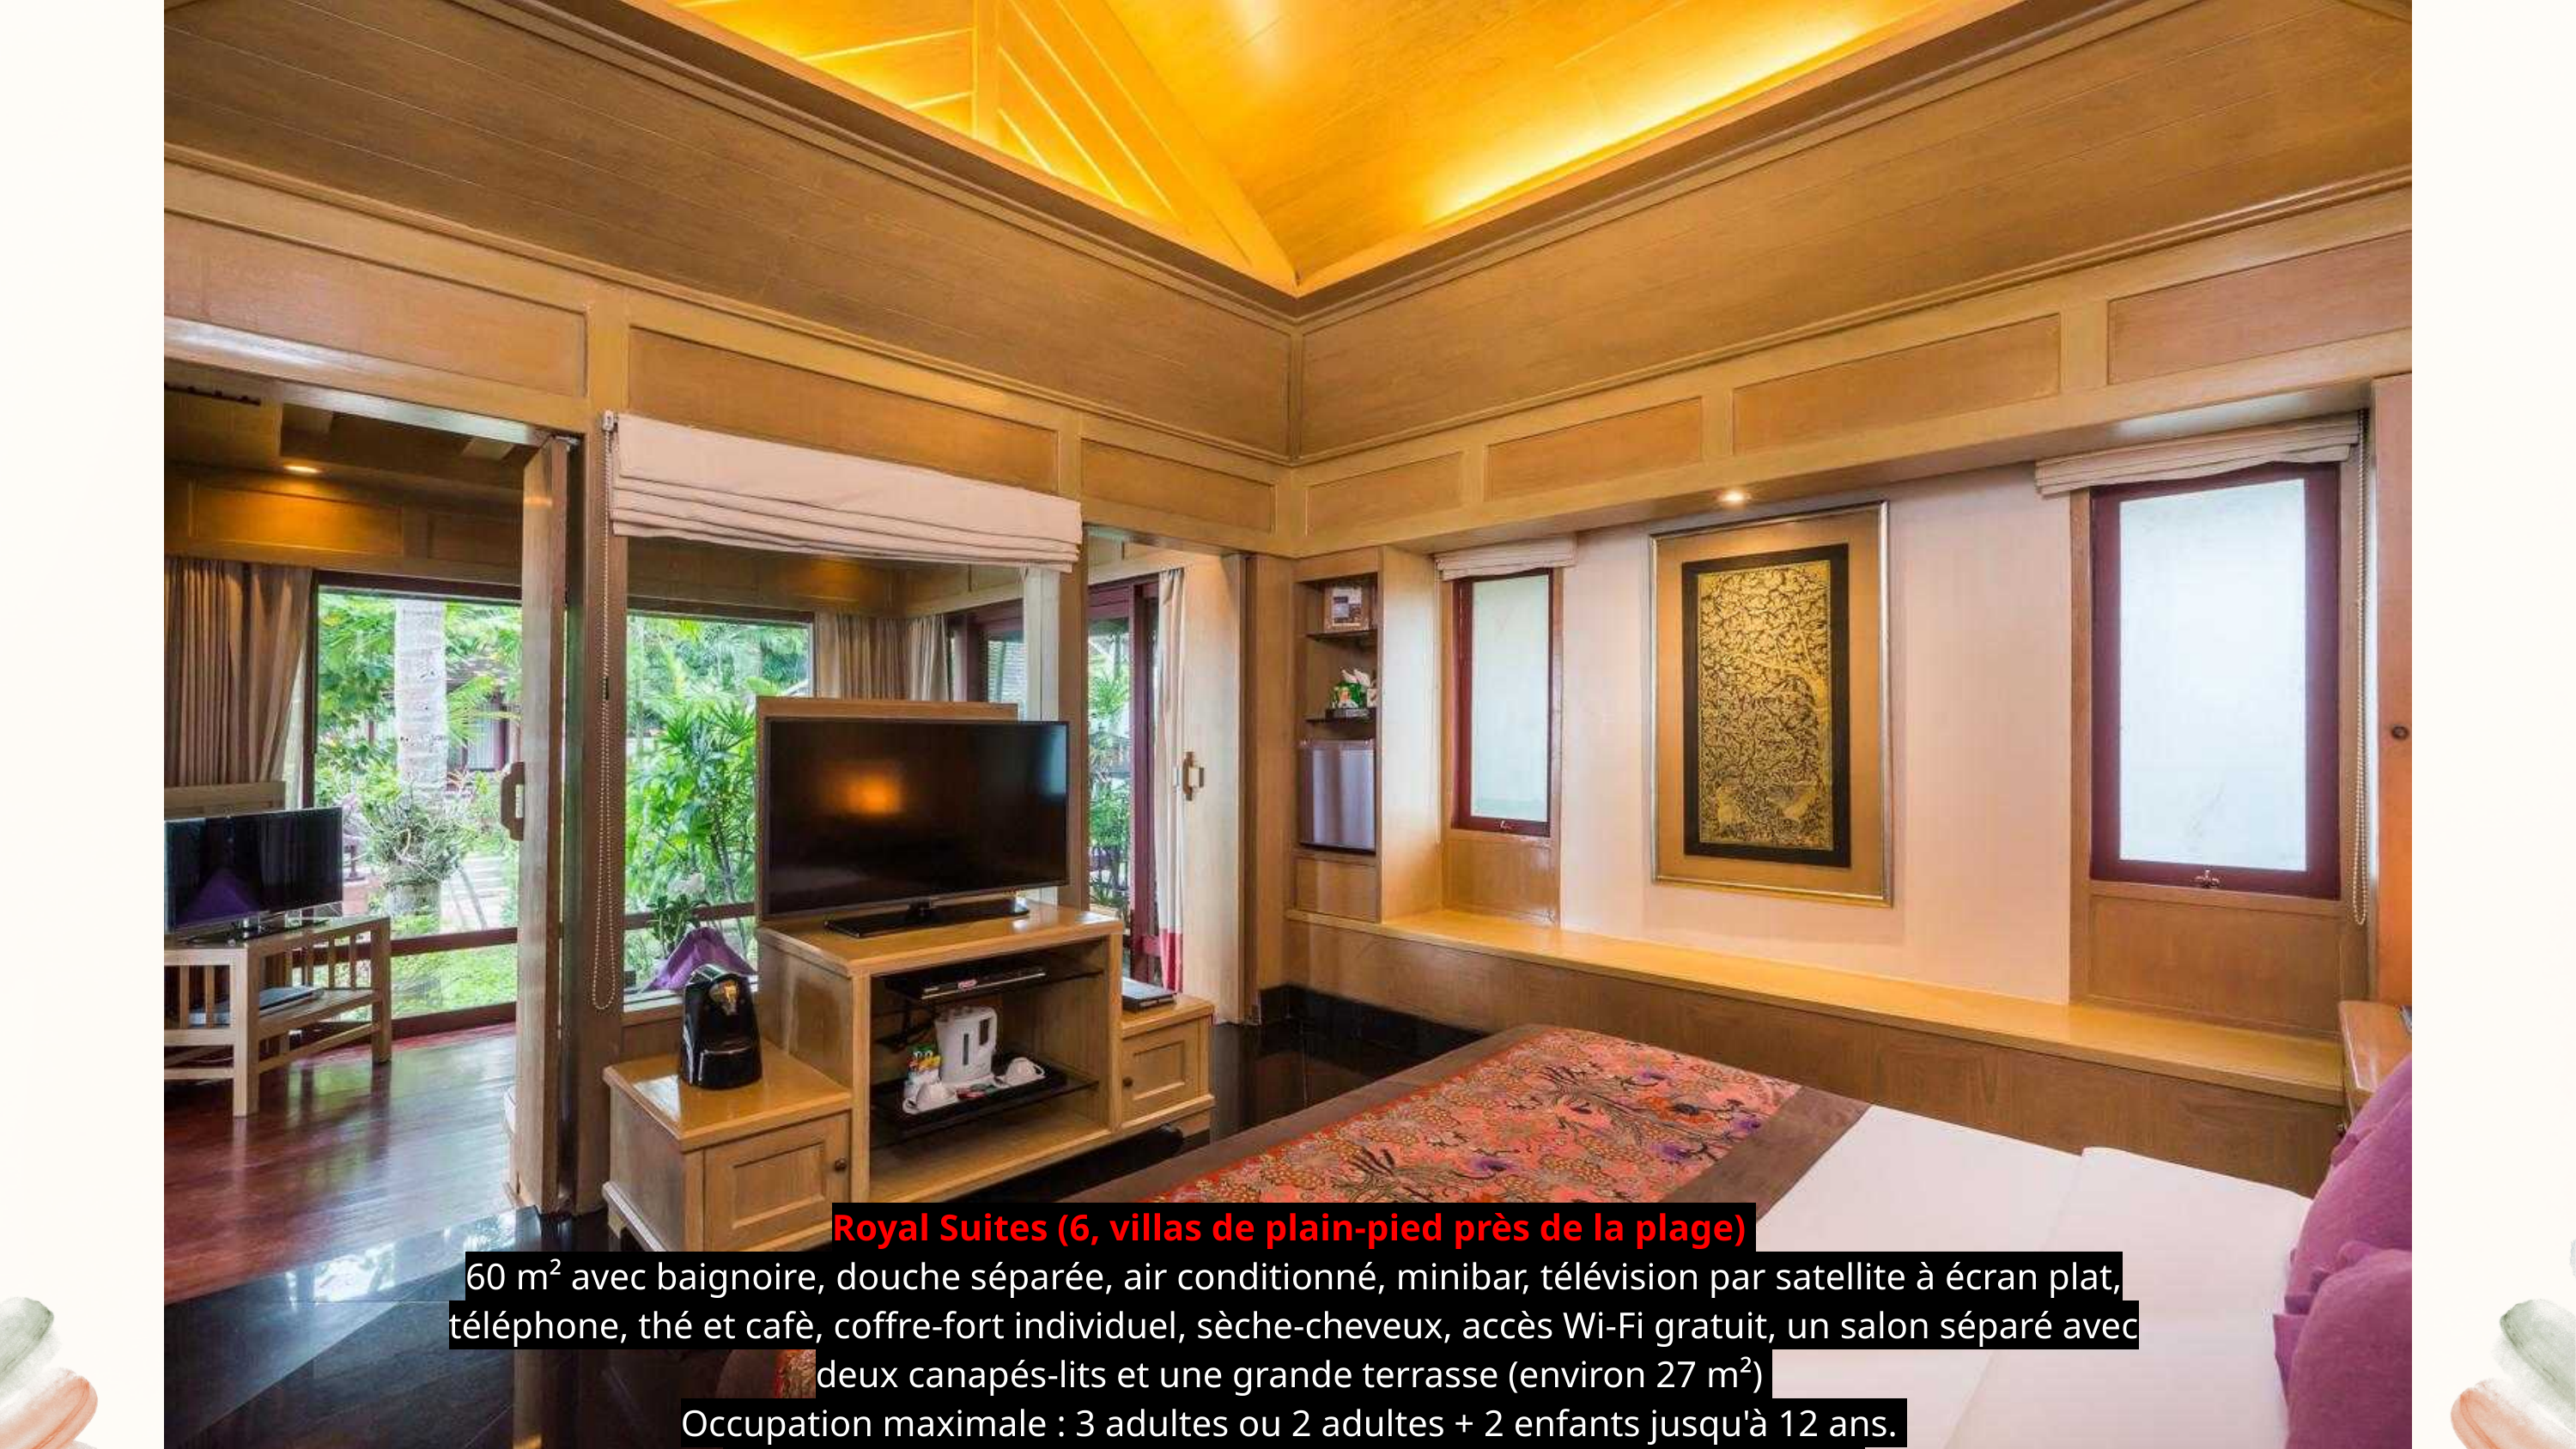

Royal Suites (6, villas de plain-pied près de la plage)
60 m² avec baignoire, douche séparée, air conditionné, minibar, télévision par satellite à écran plat, téléphone, thé et cafè, coffre-fort individuel, sèche-cheveux, accès Wi-Fi gratuit, un salon séparé avec deux canapés-lits et une grande terrasse (environ 27 m²)
Occupation maximale : 3 adultes ou 2 adultes + 2 enfants jusqu'à 12 ans.
Configuration de chambre : 1 lit king et 2 canapés-lits dans le salon.
Vue : Jardins (seulement deux avec vue sur la mer non garanti)